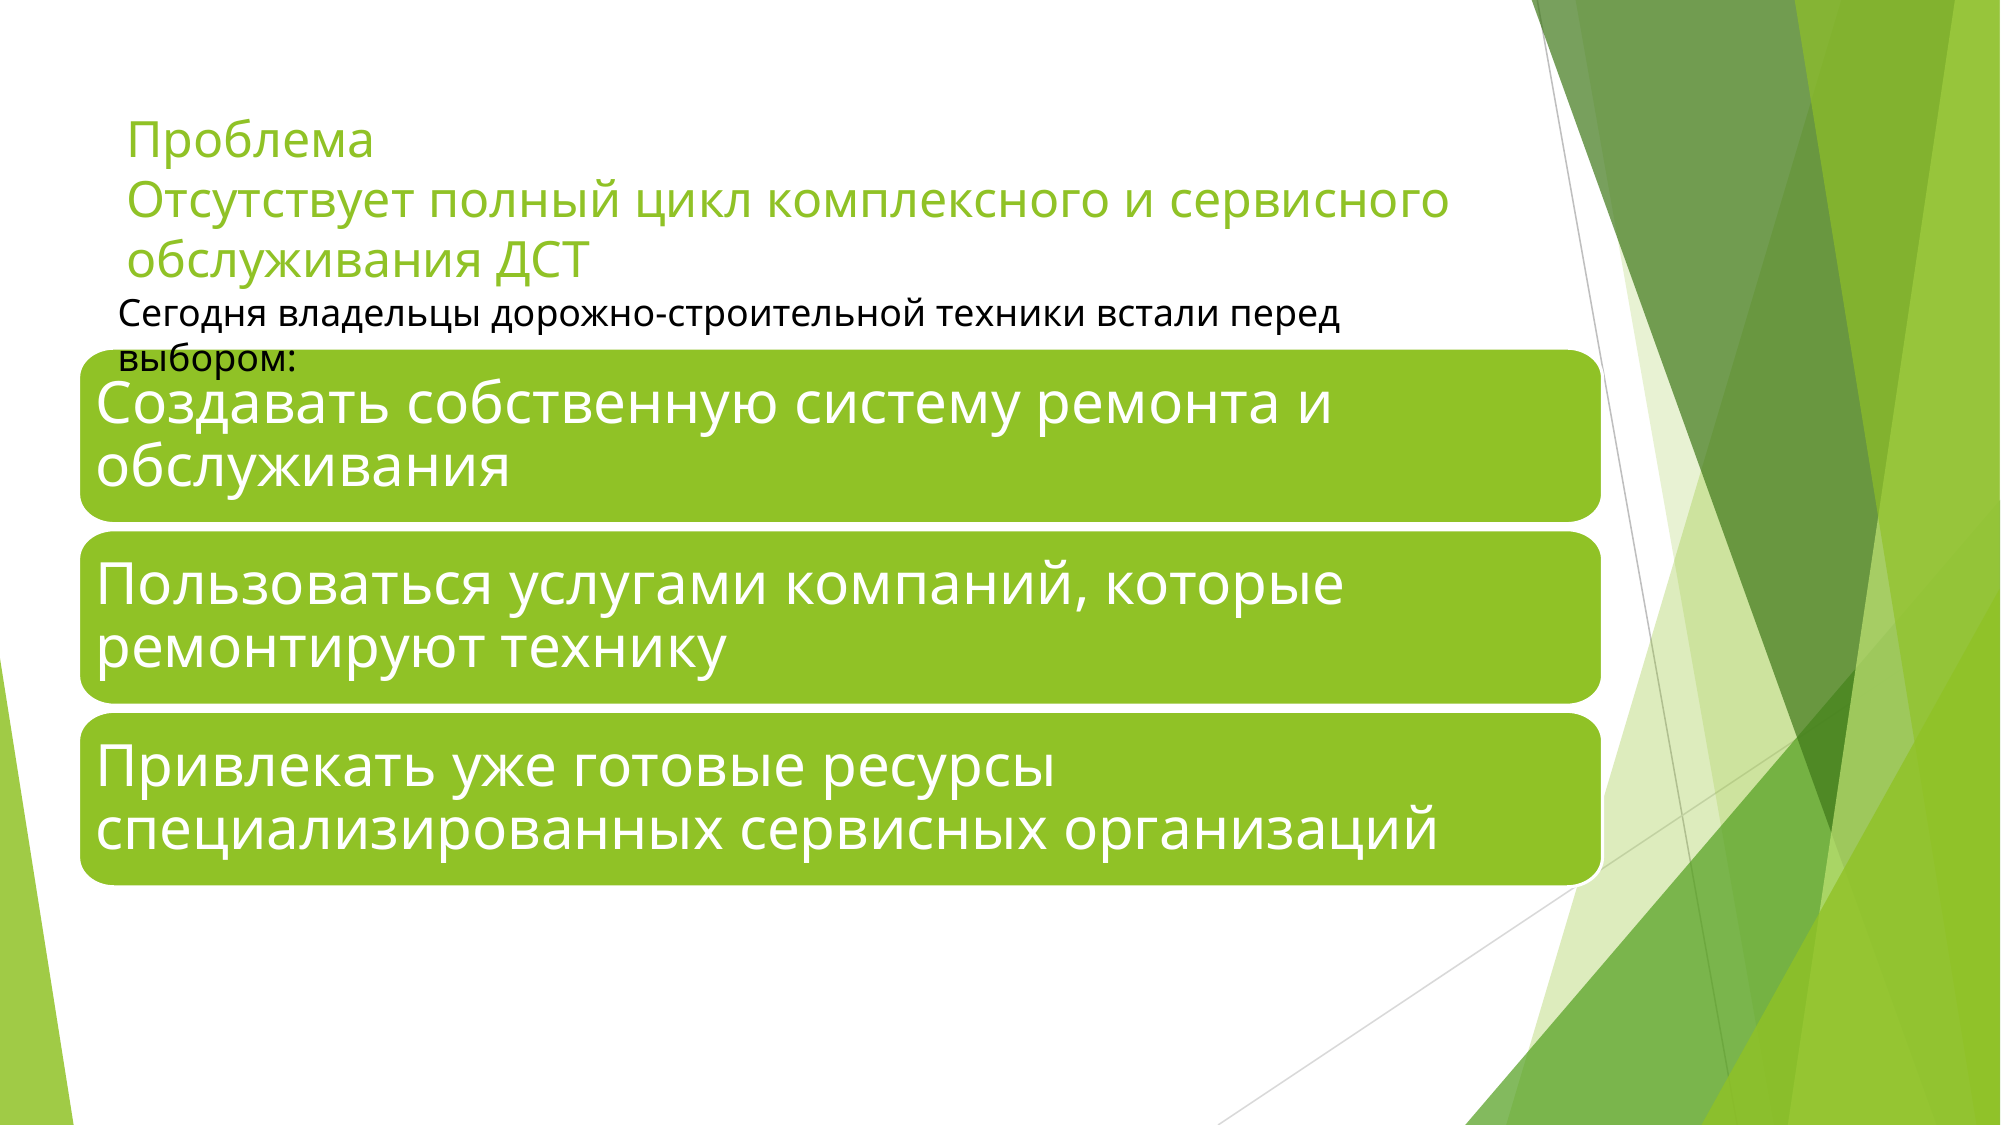

# Проблема Отсутствует полный цикл комплексного и сервисного обслуживания ДСТ
Сегодня владельцы дорожно-строительной техники встали перед выбором:
Создавать собственную систему ремонта и обслуживания
Пользоваться услугами компаний, которые ремонтируют технику
Привлекать уже готовые ресурсы специализированных сервисных организаций